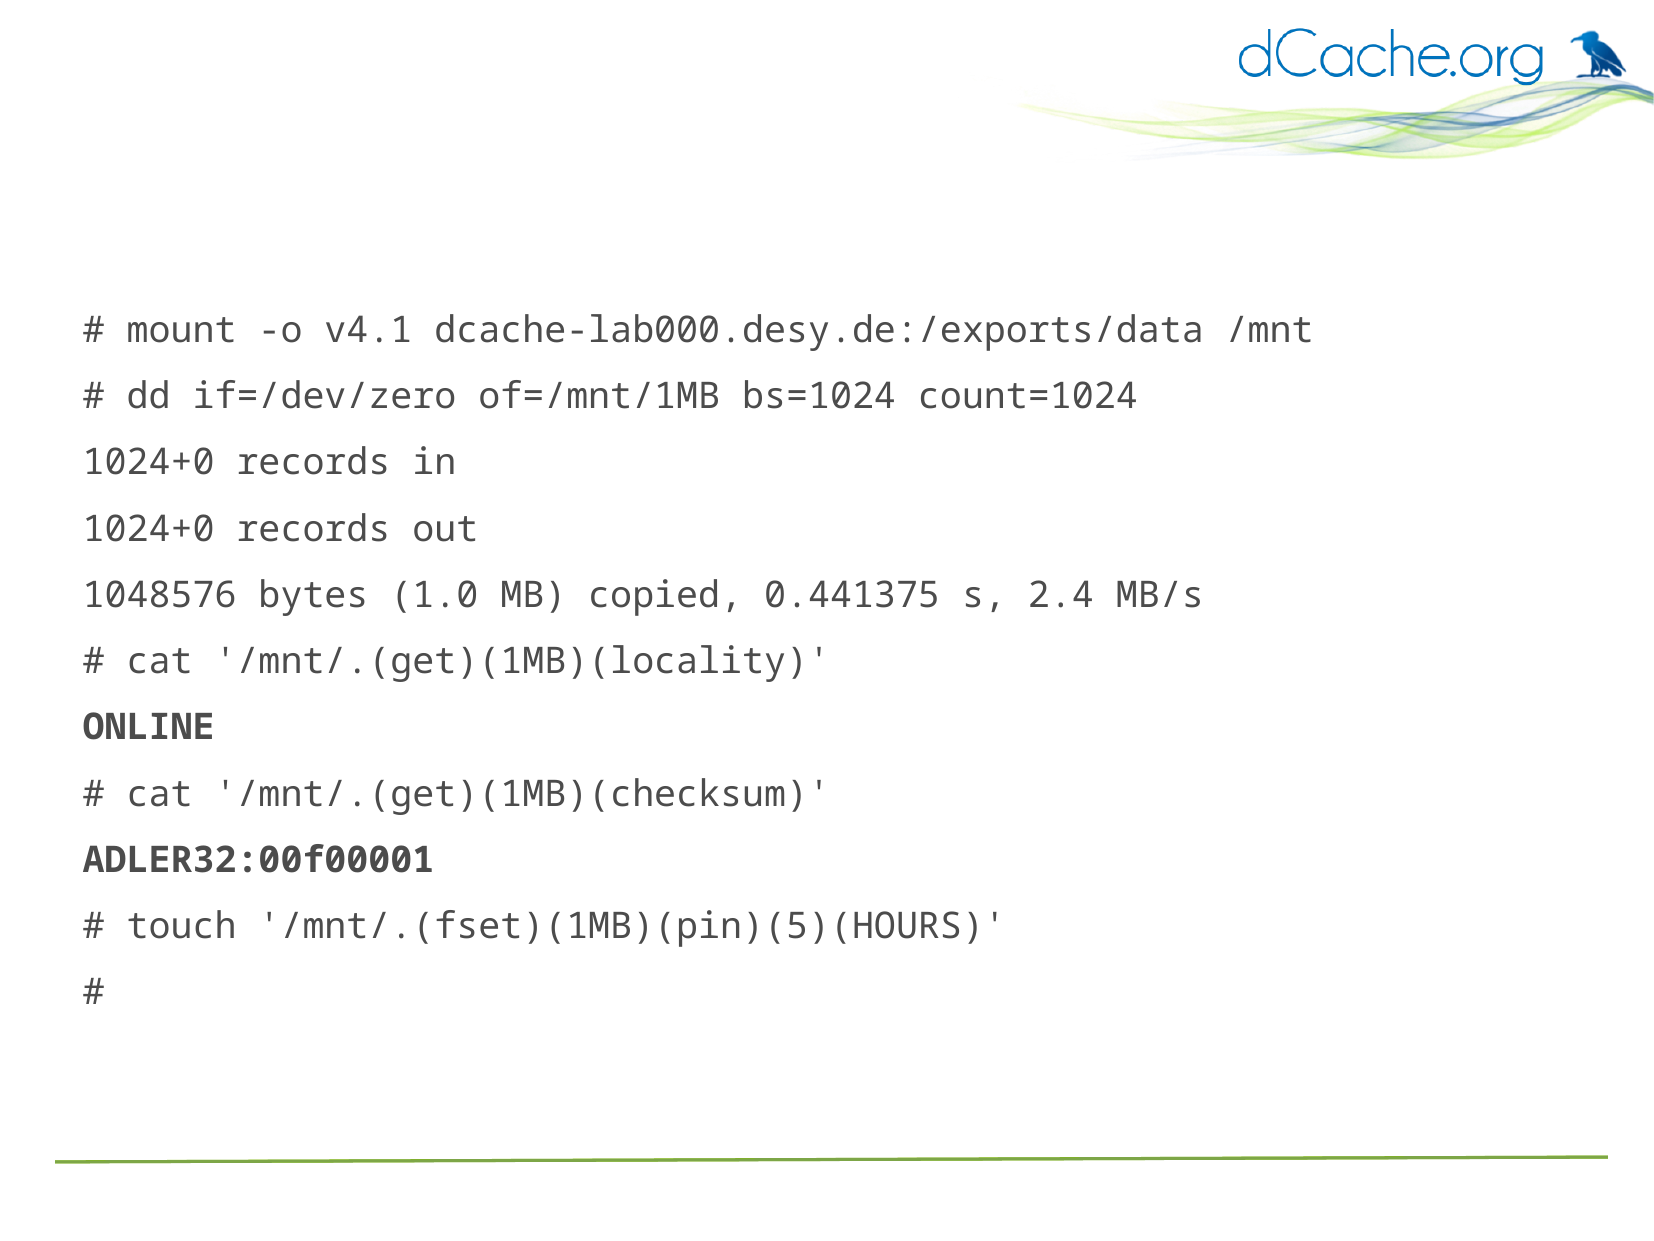

#
# mount -o v4.1 dcache-lab000.desy.de:/exports/data /mnt
# dd if=/dev/zero of=/mnt/1MB bs=1024 count=1024
1024+0 records in
1024+0 records out
1048576 bytes (1.0 MB) copied, 0.441375 s, 2.4 MB/s
# cat '/mnt/.(get)(1MB)(locality)'
ONLINE
# cat '/mnt/.(get)(1MB)(checksum)'
ADLER32:00f00001
# touch '/mnt/.(fset)(1MB)(pin)(5)(HOURS)'
#